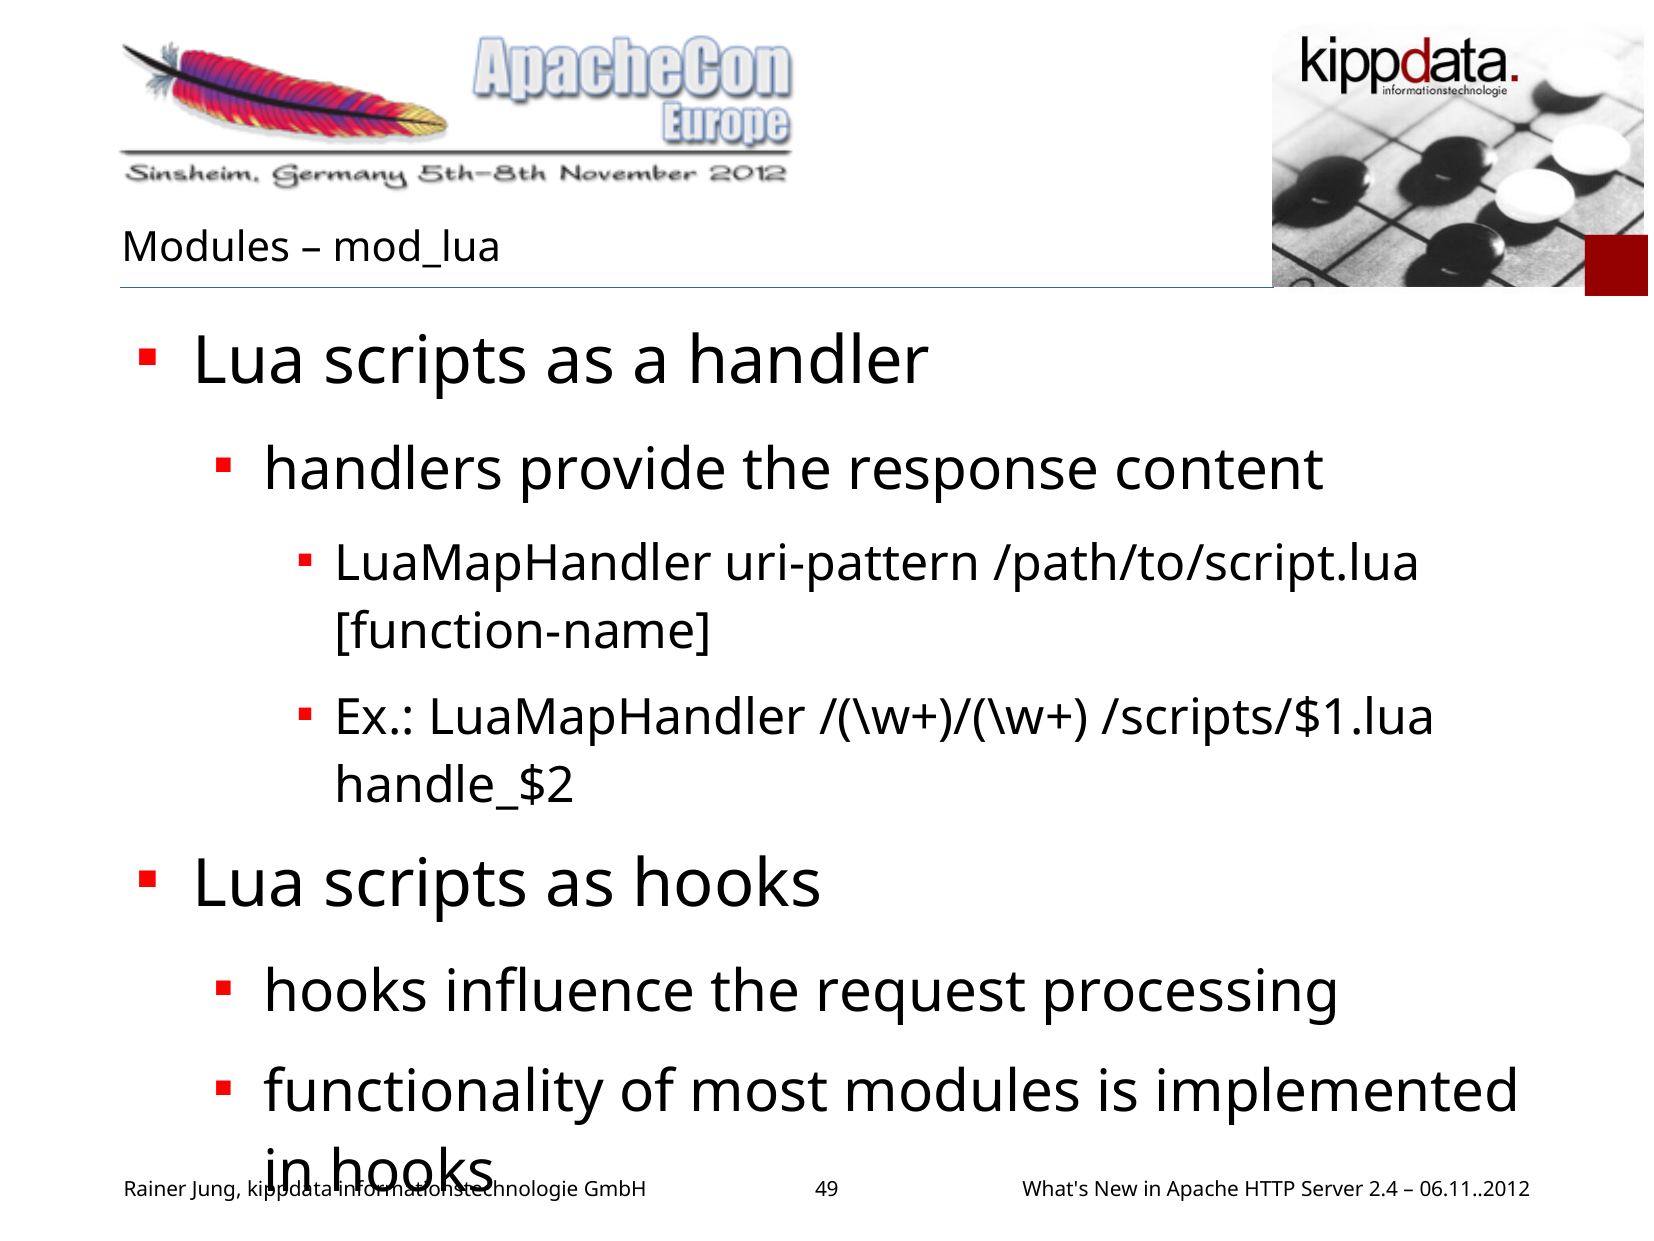

# Modules – mod_lua
Lua scripts as a handler
handlers provide the response content
LuaMapHandler uri-pattern /path/to/script.lua [function-name]
Ex.: LuaMapHandler /(\w+)/(\w+) /scripts/$1.lua handle_$2
Lua scripts as hooks
hooks influence the request processing
functionality of most modules is implemented in hooks
Authorization Providers can be implemented in Lua
Logging: r:info("This is an info log message") etc.